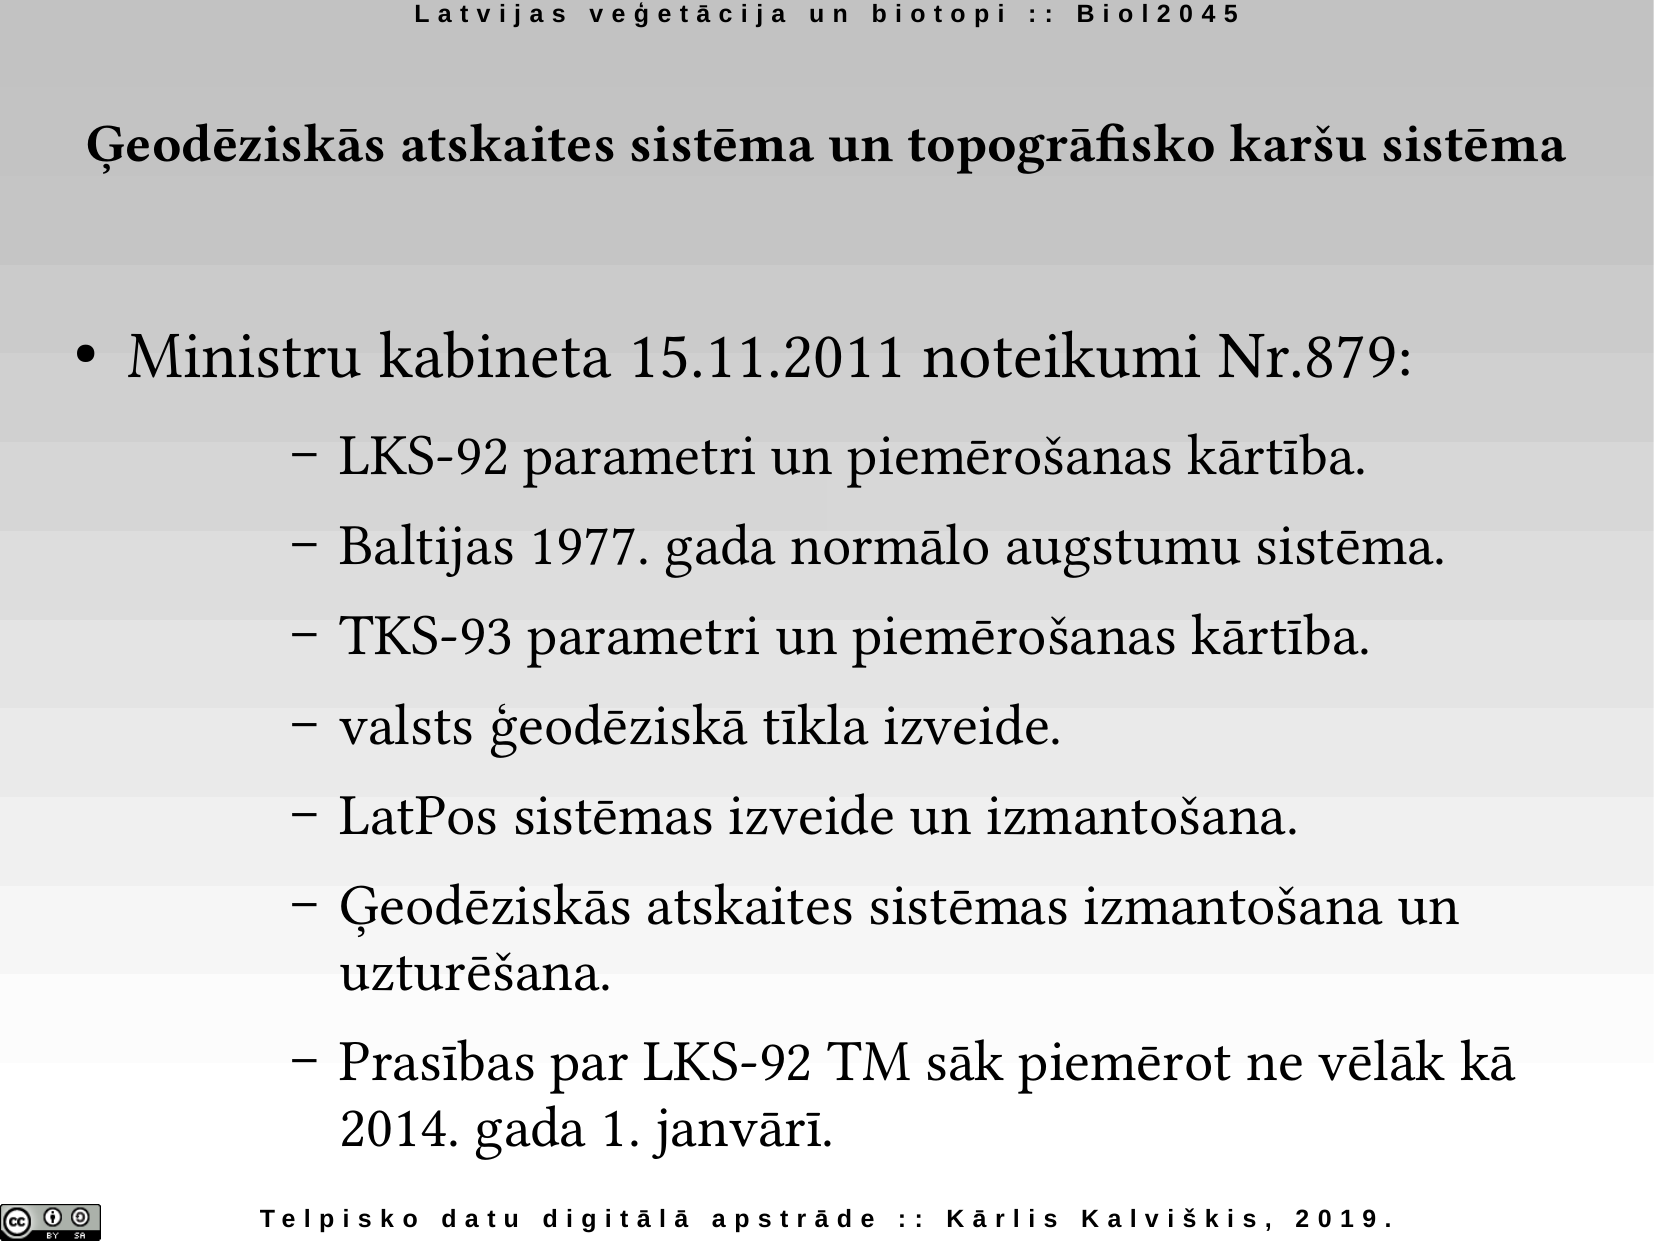

# Ģeodēziskās atskaites sistēma un topogrāfisko karšu sistēma
Ministru kabineta 15.11.2011 noteikumi Nr.879:
LKS-92 parametri un piemērošanas kārtība.
Baltijas 1977. gada normālo augstumu sistēma.
TKS-93 parametri un piemērošanas kārtība.
valsts ģeodēziskā tīkla izveide.
LatPos sistēmas izveide un izmantošana.
Ģeodēziskās atskaites sistēmas izmantošana un uzturēšana.
Prasības par LKS-92 TM sāk piemērot ne vēlāk kā 2014. gada 1. janvārī.